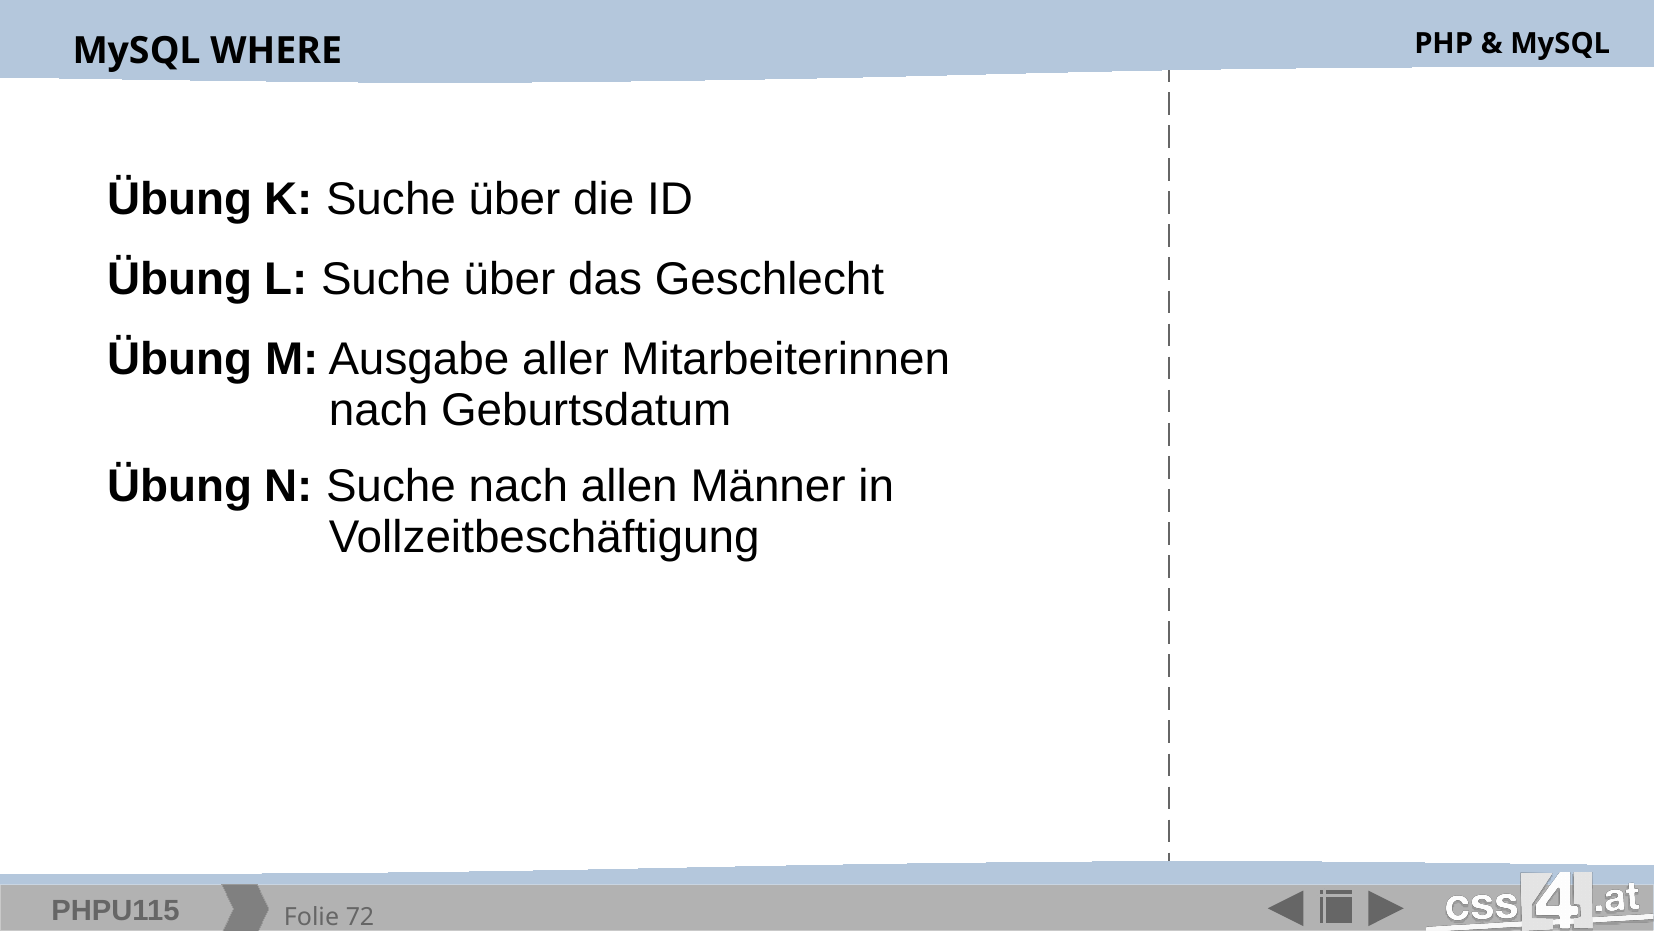

PHP & MySQL
MySQL WHERE
Übung K: Suche über die ID
Übung L: Suche über das Geschlecht
Übung M: Ausgabe aller Mitarbeiterinnen
			nach Geburtsdatum
Übung N: Suche nach allen Männer in
			Vollzeitbeschäftigung
PHPU115
Folie